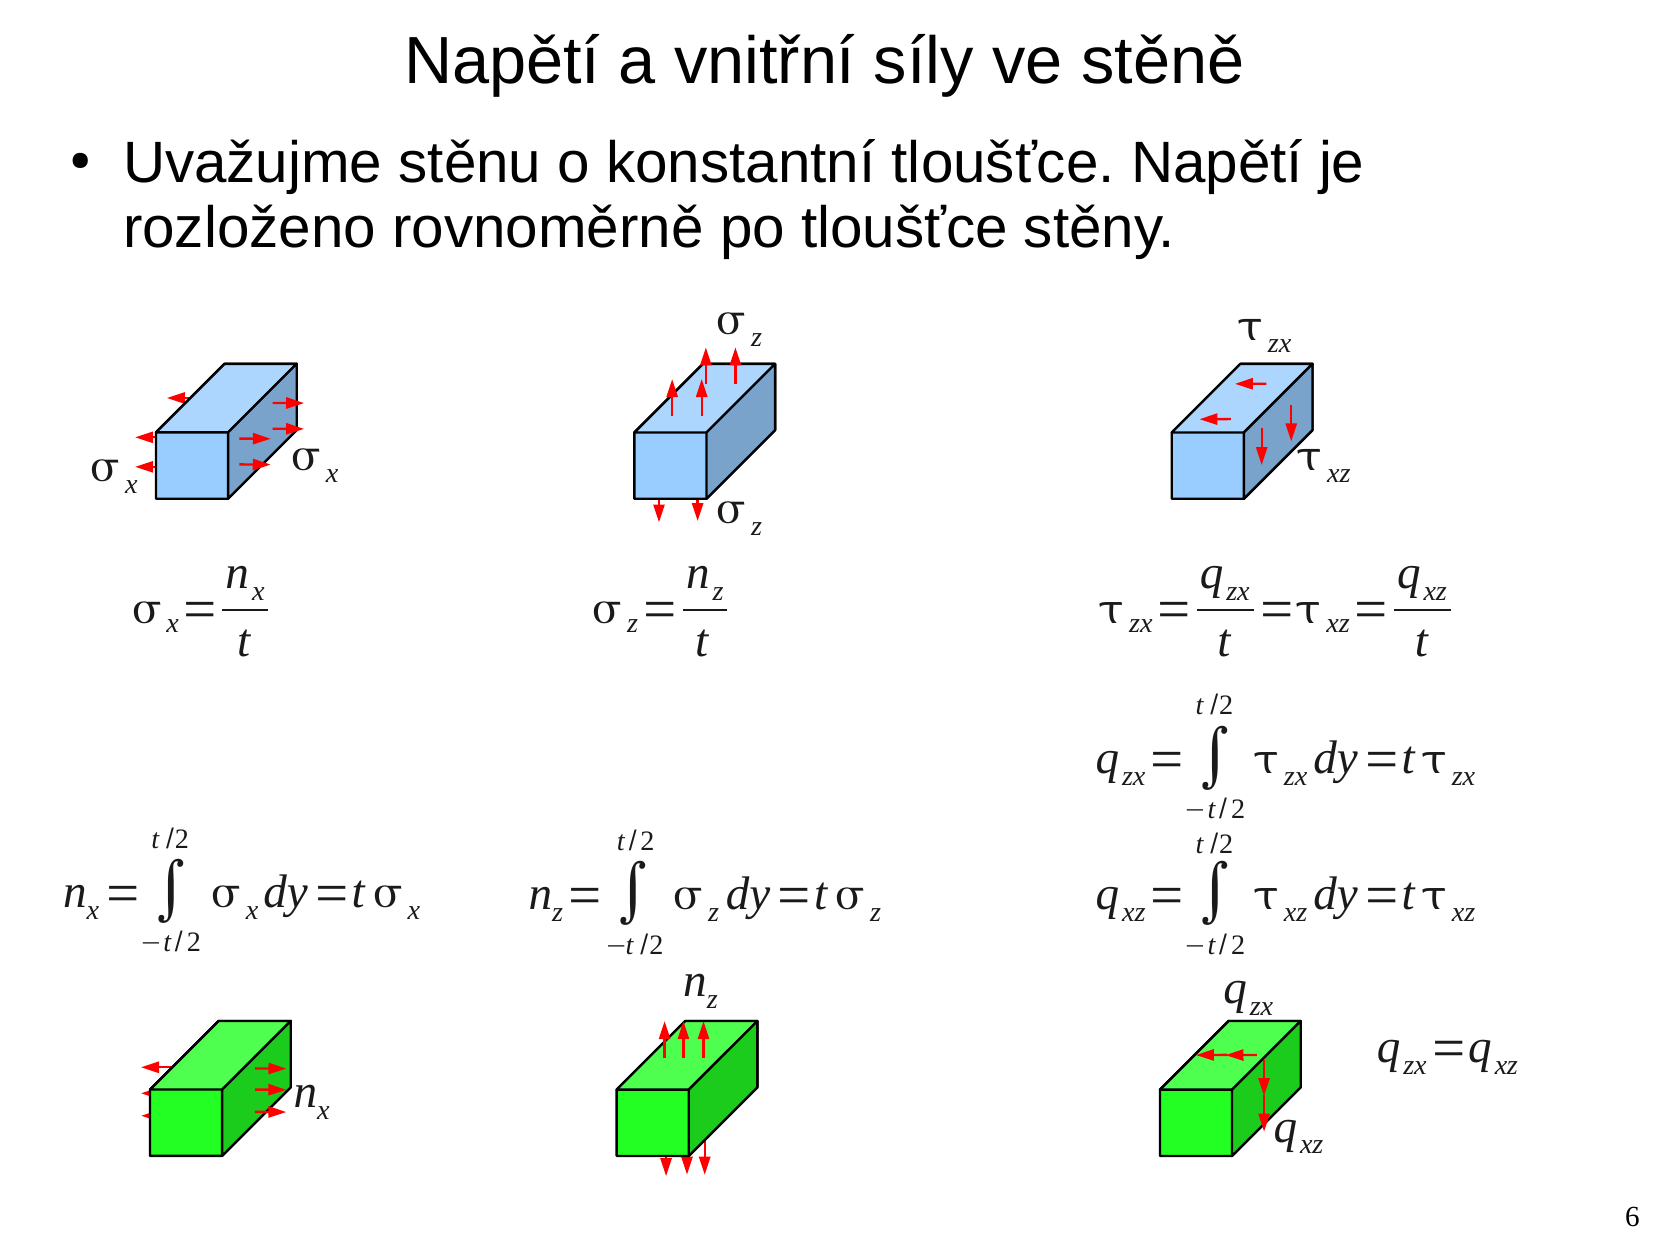

# Napětí a vnitřní síly ve stěně
Uvažujme stěnu o konstantní tloušťce. Napětí je rozloženo rovnoměrně po tloušťce stěny.
6